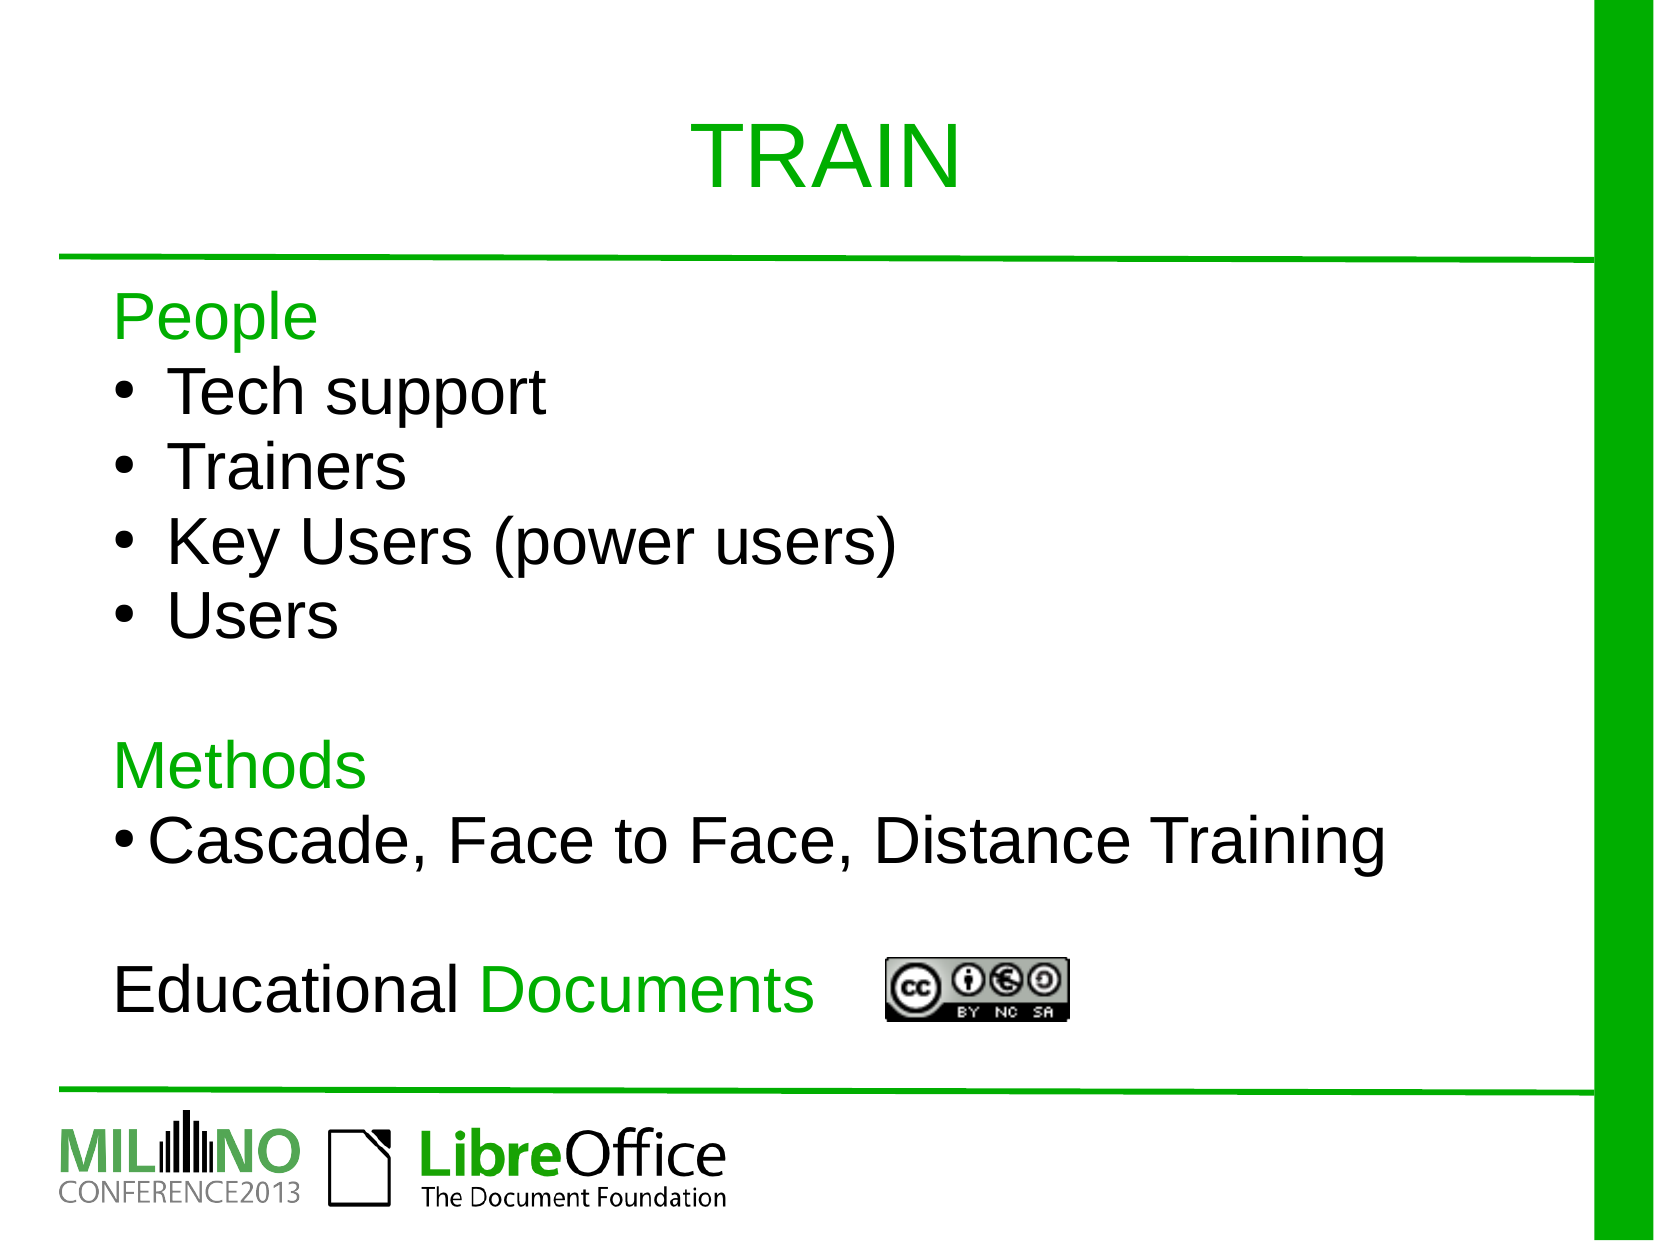

TRAIN
# People
 Tech support
 Trainers
 Key Users (power users)
 Users
Methods
Cascade, Face to Face, Distance Training
Educational Documents